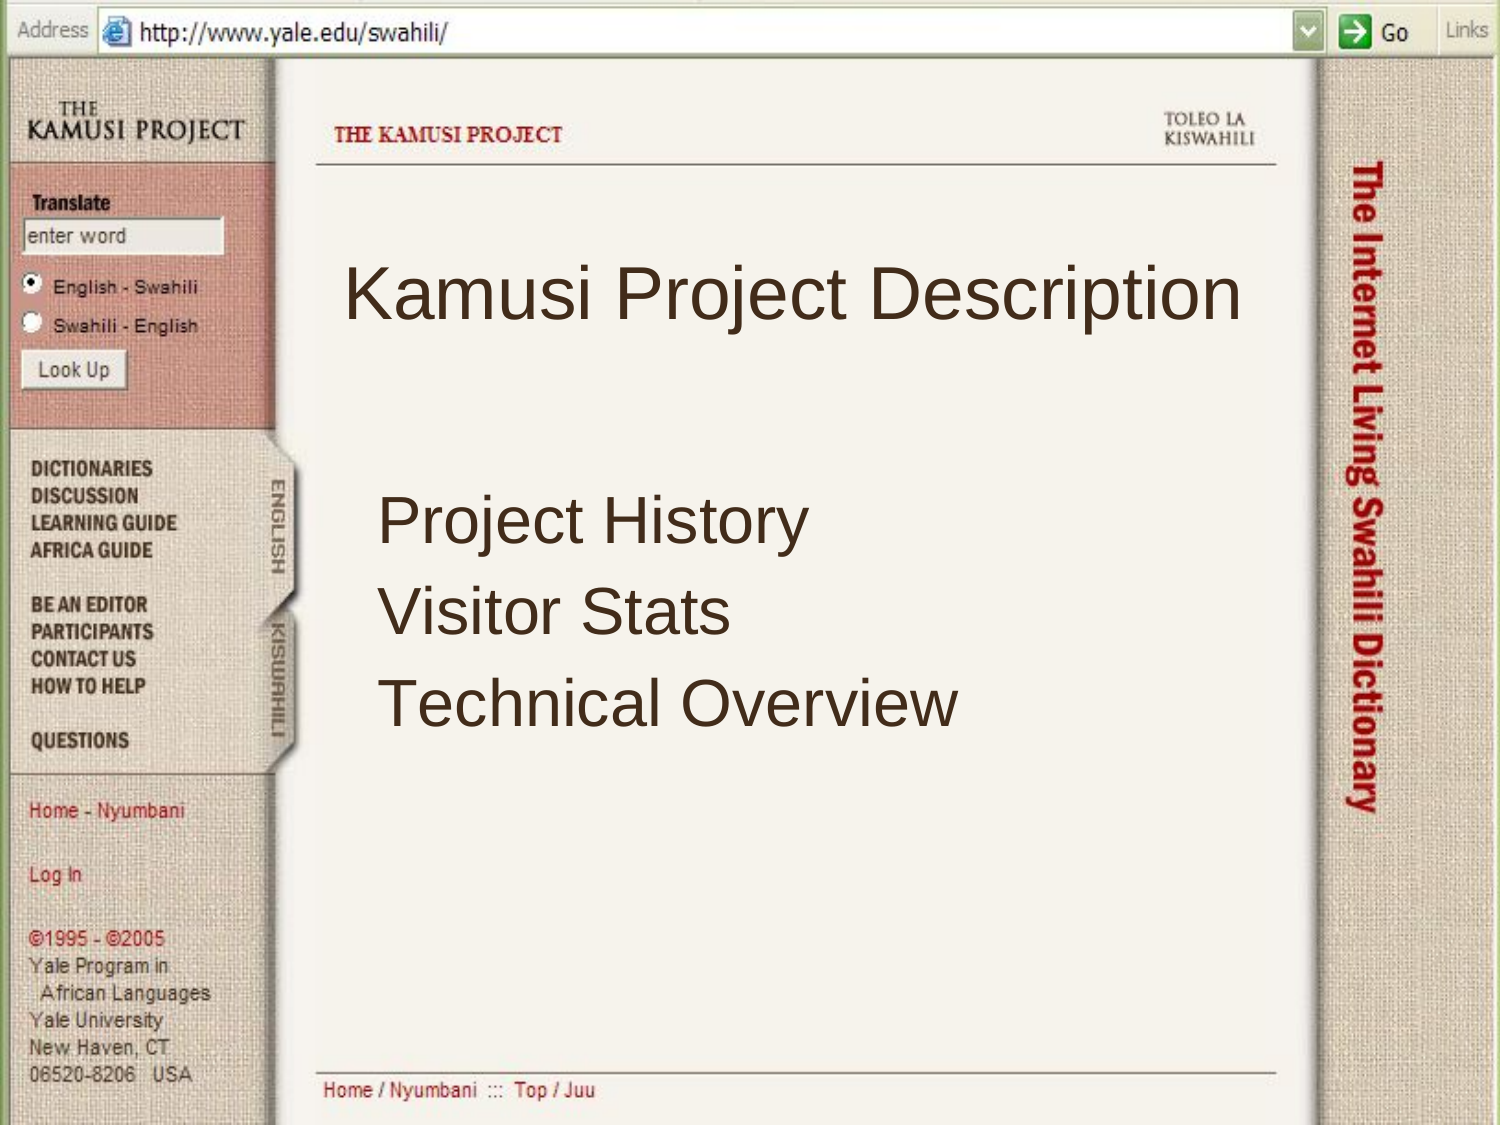

# Kamusi Project Description
Project History
Visitor Stats
Technical Overview